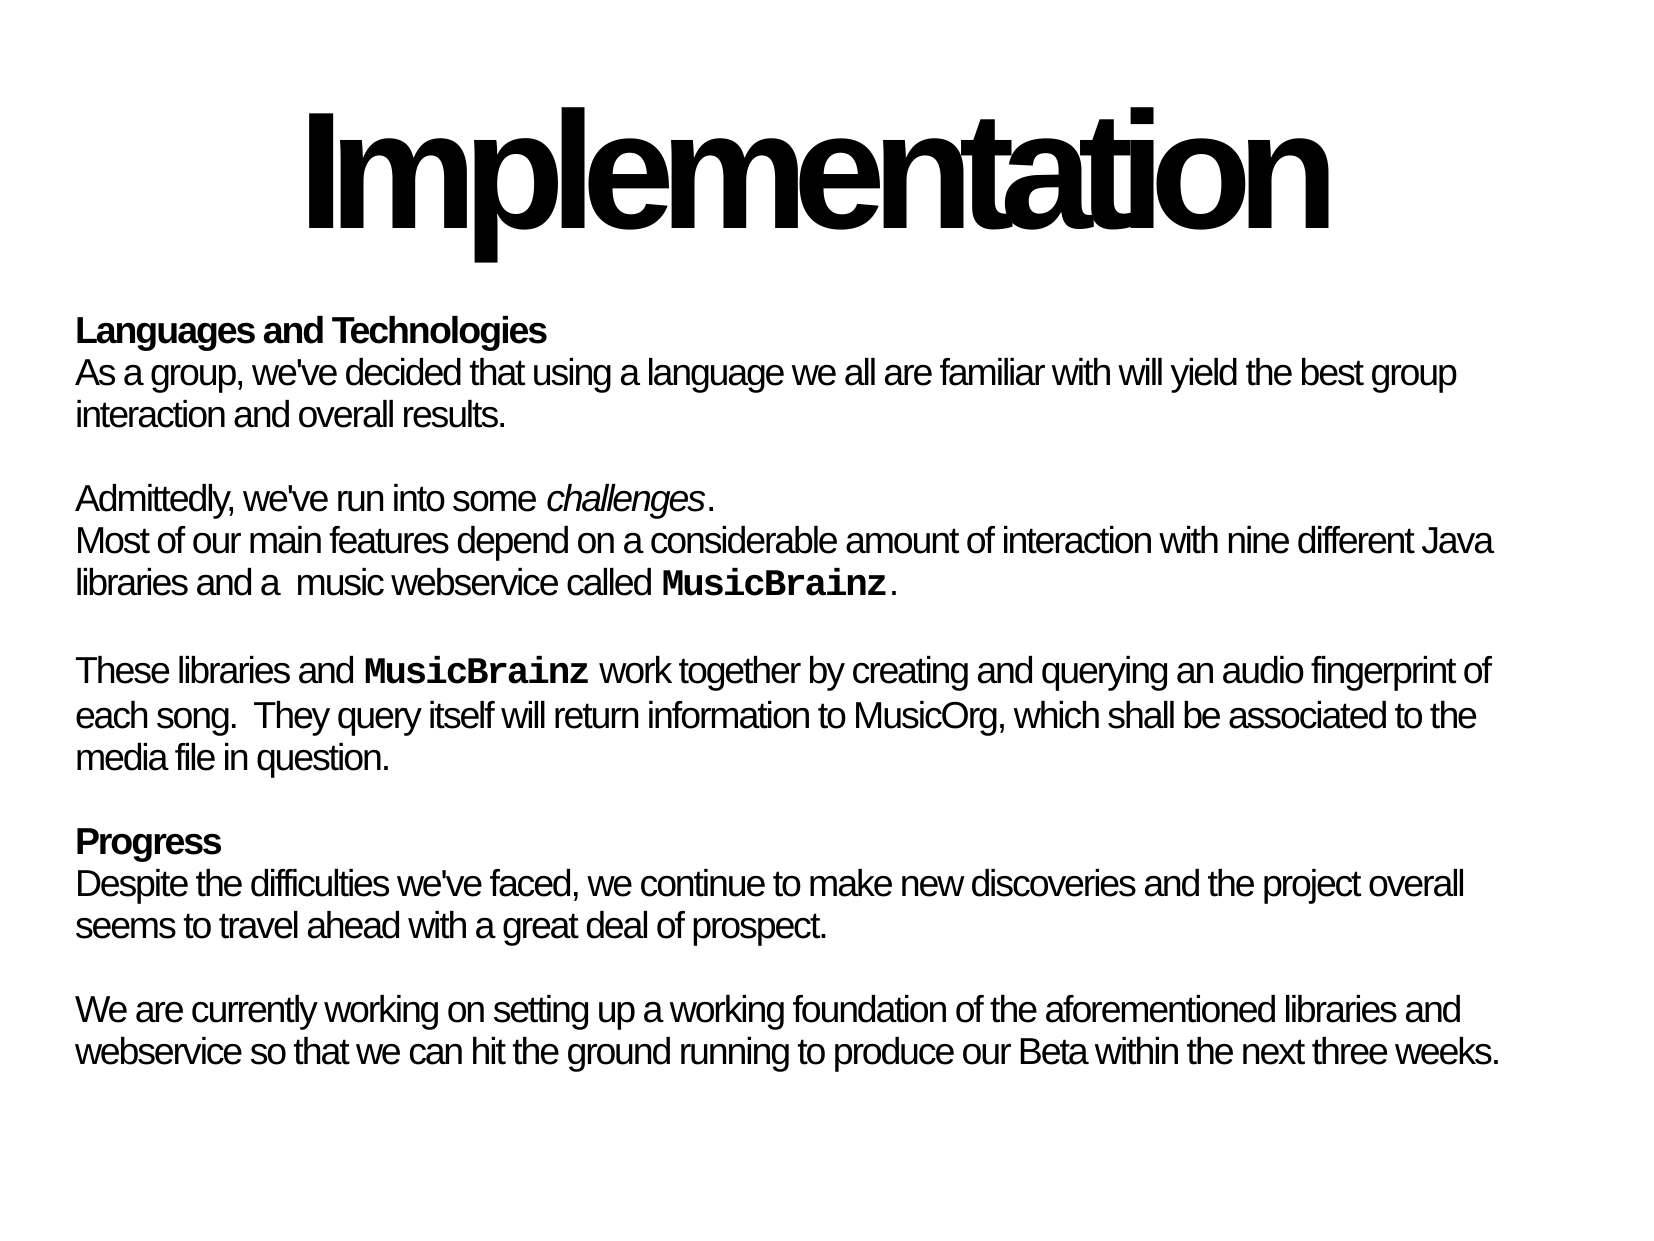

# Implementation
Languages and Technologies
As a group, we've decided that using a language we all are familiar with will yield the best group interaction and overall results.
Admittedly, we've run into some challenges.
Most of our main features depend on a considerable amount of interaction with nine different Java libraries and a music webservice called MusicBrainz.
These libraries and MusicBrainz work together by creating and querying an audio fingerprint of each song. They query itself will return information to MusicOrg, which shall be associated to the media file in question.
Progress
Despite the difficulties we've faced, we continue to make new discoveries and the project overall seems to travel ahead with a great deal of prospect.
We are currently working on setting up a working foundation of the aforementioned libraries and webservice so that we can hit the ground running to produce our Beta within the next three weeks.